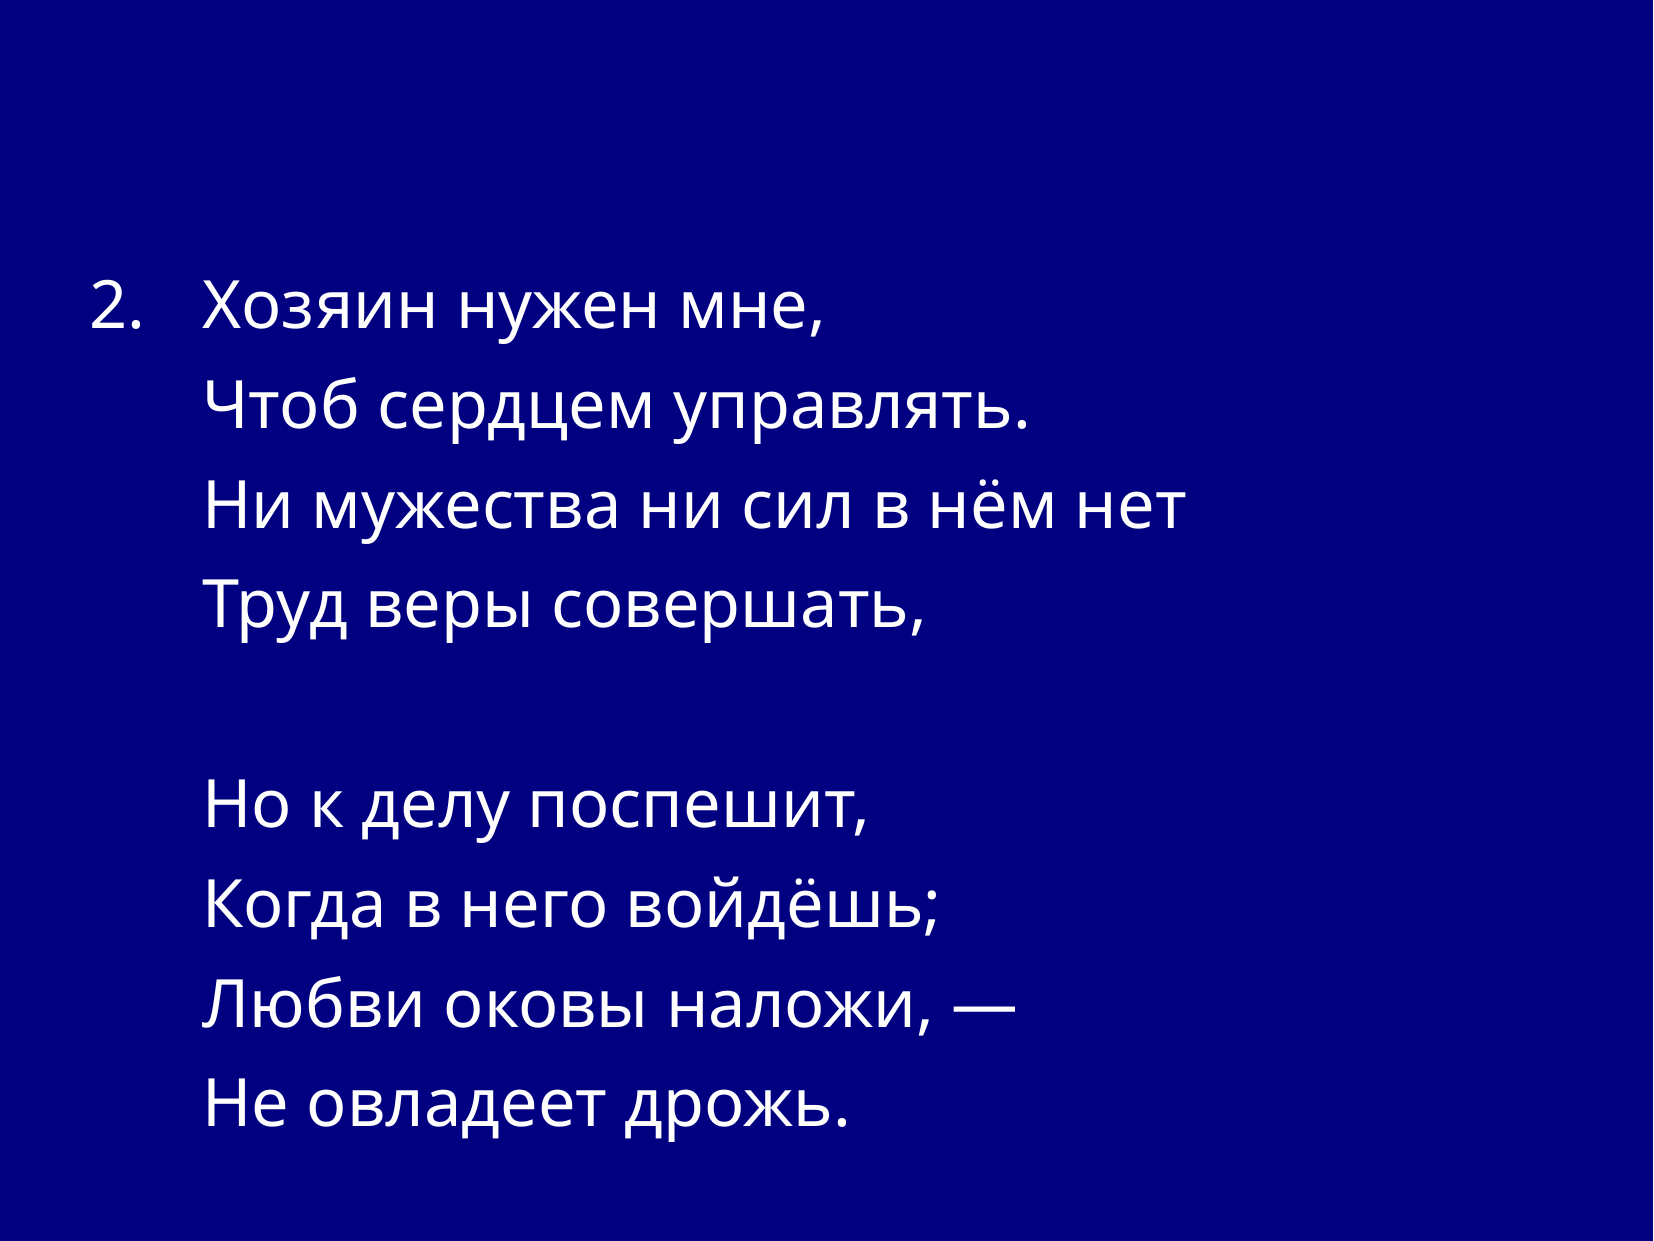

2.	Хозяин нужен мне,
	Чтоб сердцем управлять.
	Ни мужества ни сил в нём нет
	Труд веры совершать,
	Но к делу поспешит,
	Когда в него войдёшь;
	Любви оковы наложи, —
	Не овладеет дрожь.